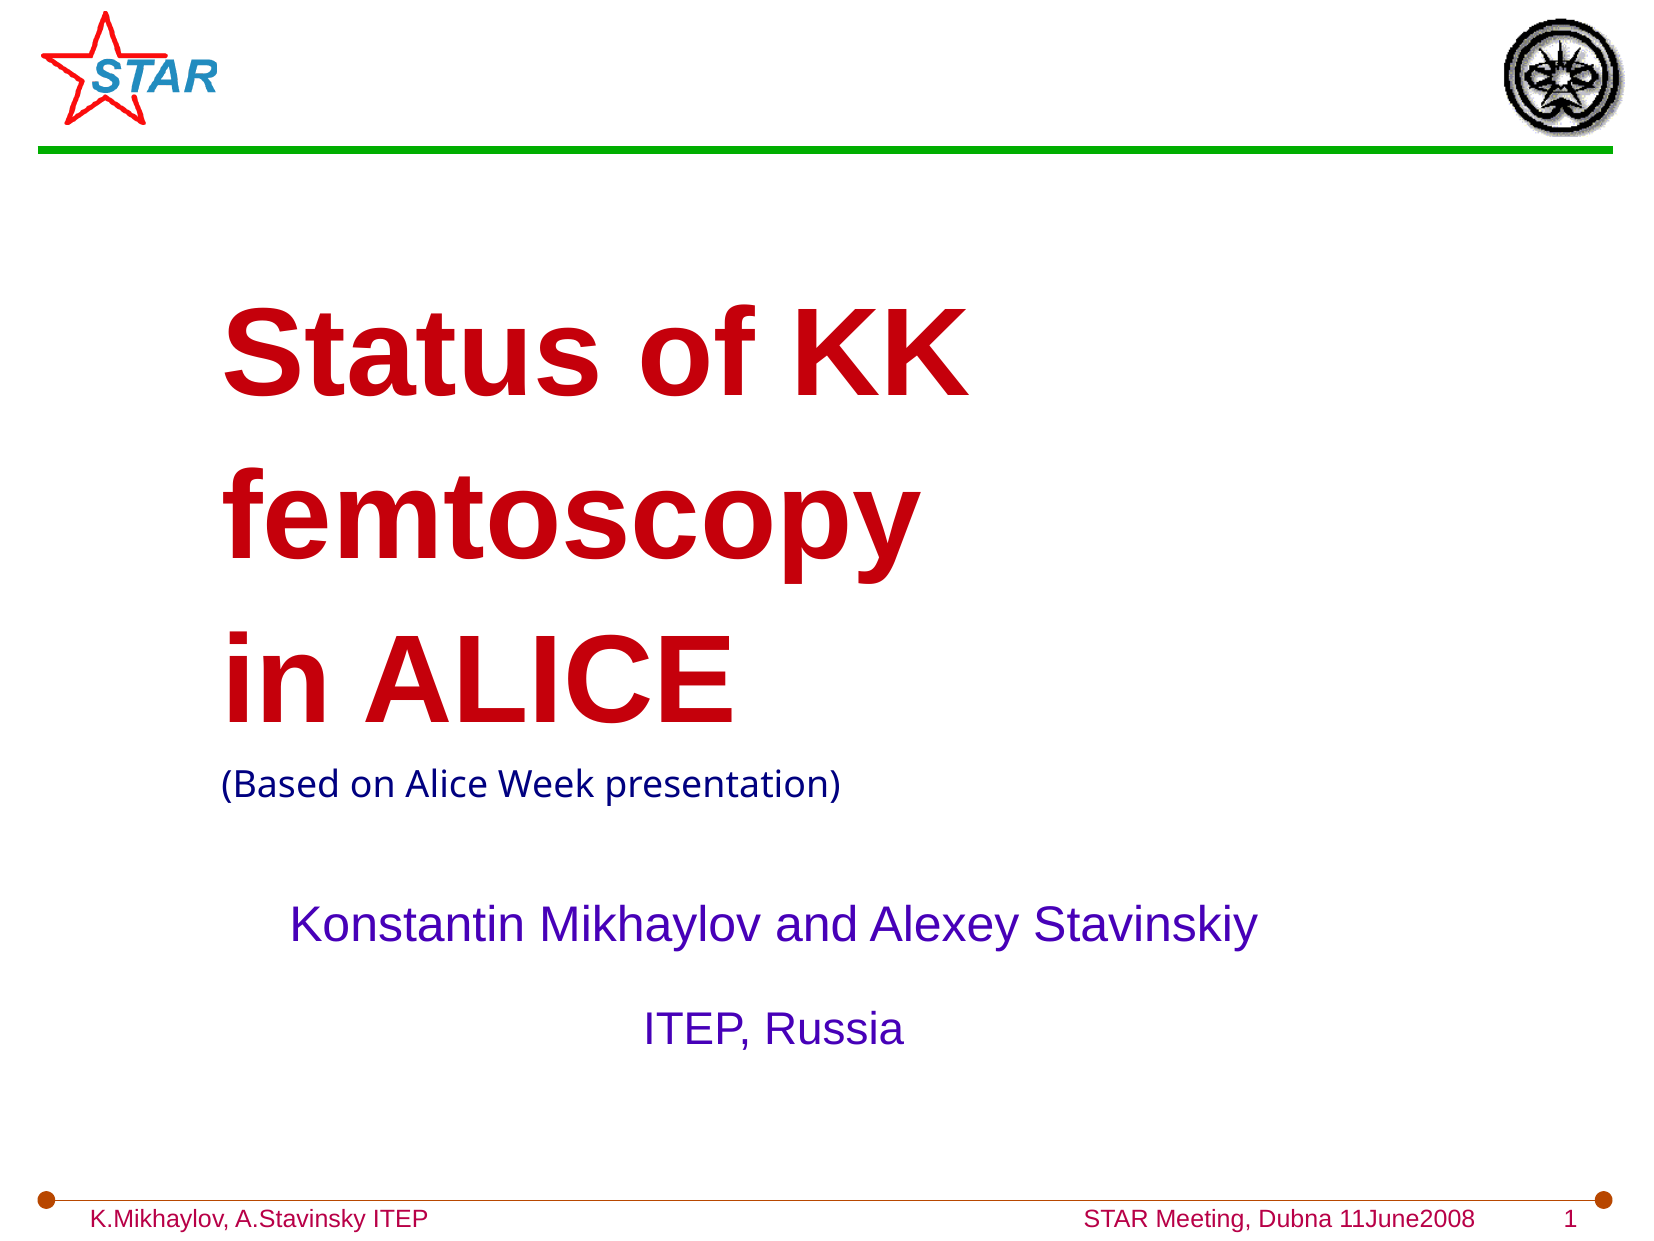

#
Status of KK
femtoscopy
in ALICE
(Based on Alice Week presentation)
Konstantin Mikhaylov and Alexey Stavinskiy
ITEP, Russia
K.Mikhaylov, A.Stavinsky ITEP STAR Meeting, Dubna 11June2008